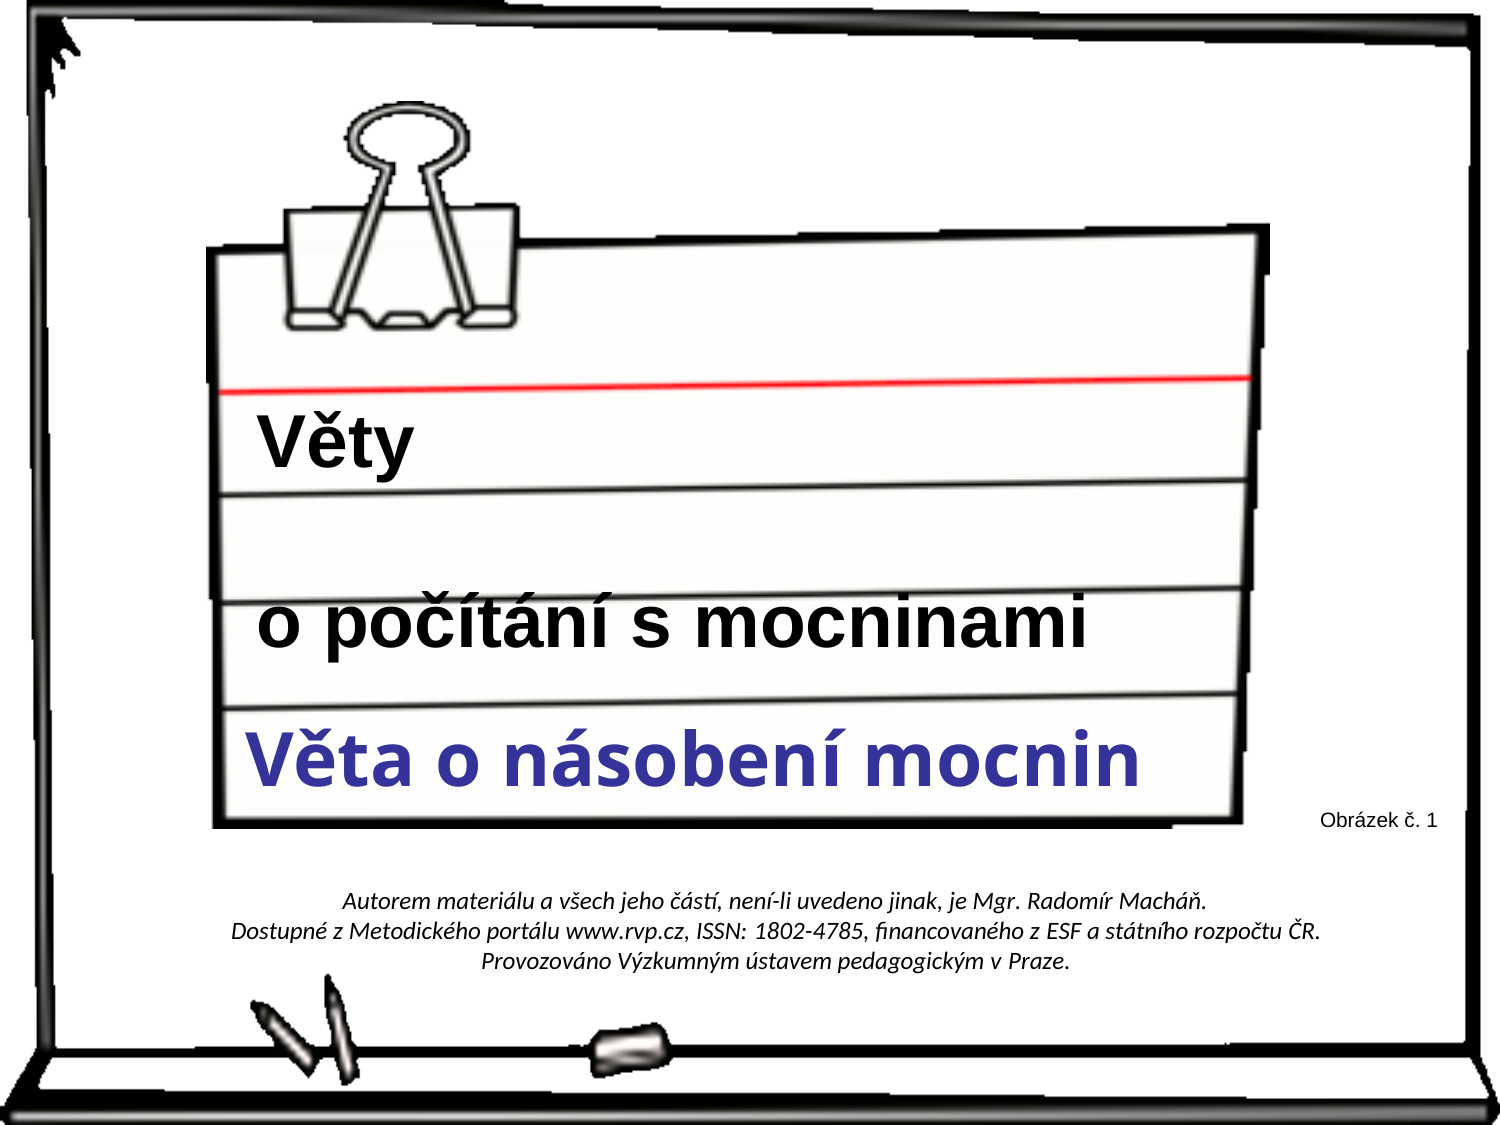

Věty
o počítání s mocninami
Věta o násobení mocnin
Obrázek č. 1
# Autorem materiálu a všech jeho částí, není-li uvedeno jinak, je Mgr. Radomír Macháň. Dostupné z Metodického portálu www.rvp.cz, ISSN: 1802-4785, financovaného z ESF a státního rozpočtu ČR. Provozováno Výzkumným ústavem pedagogickým v Praze.